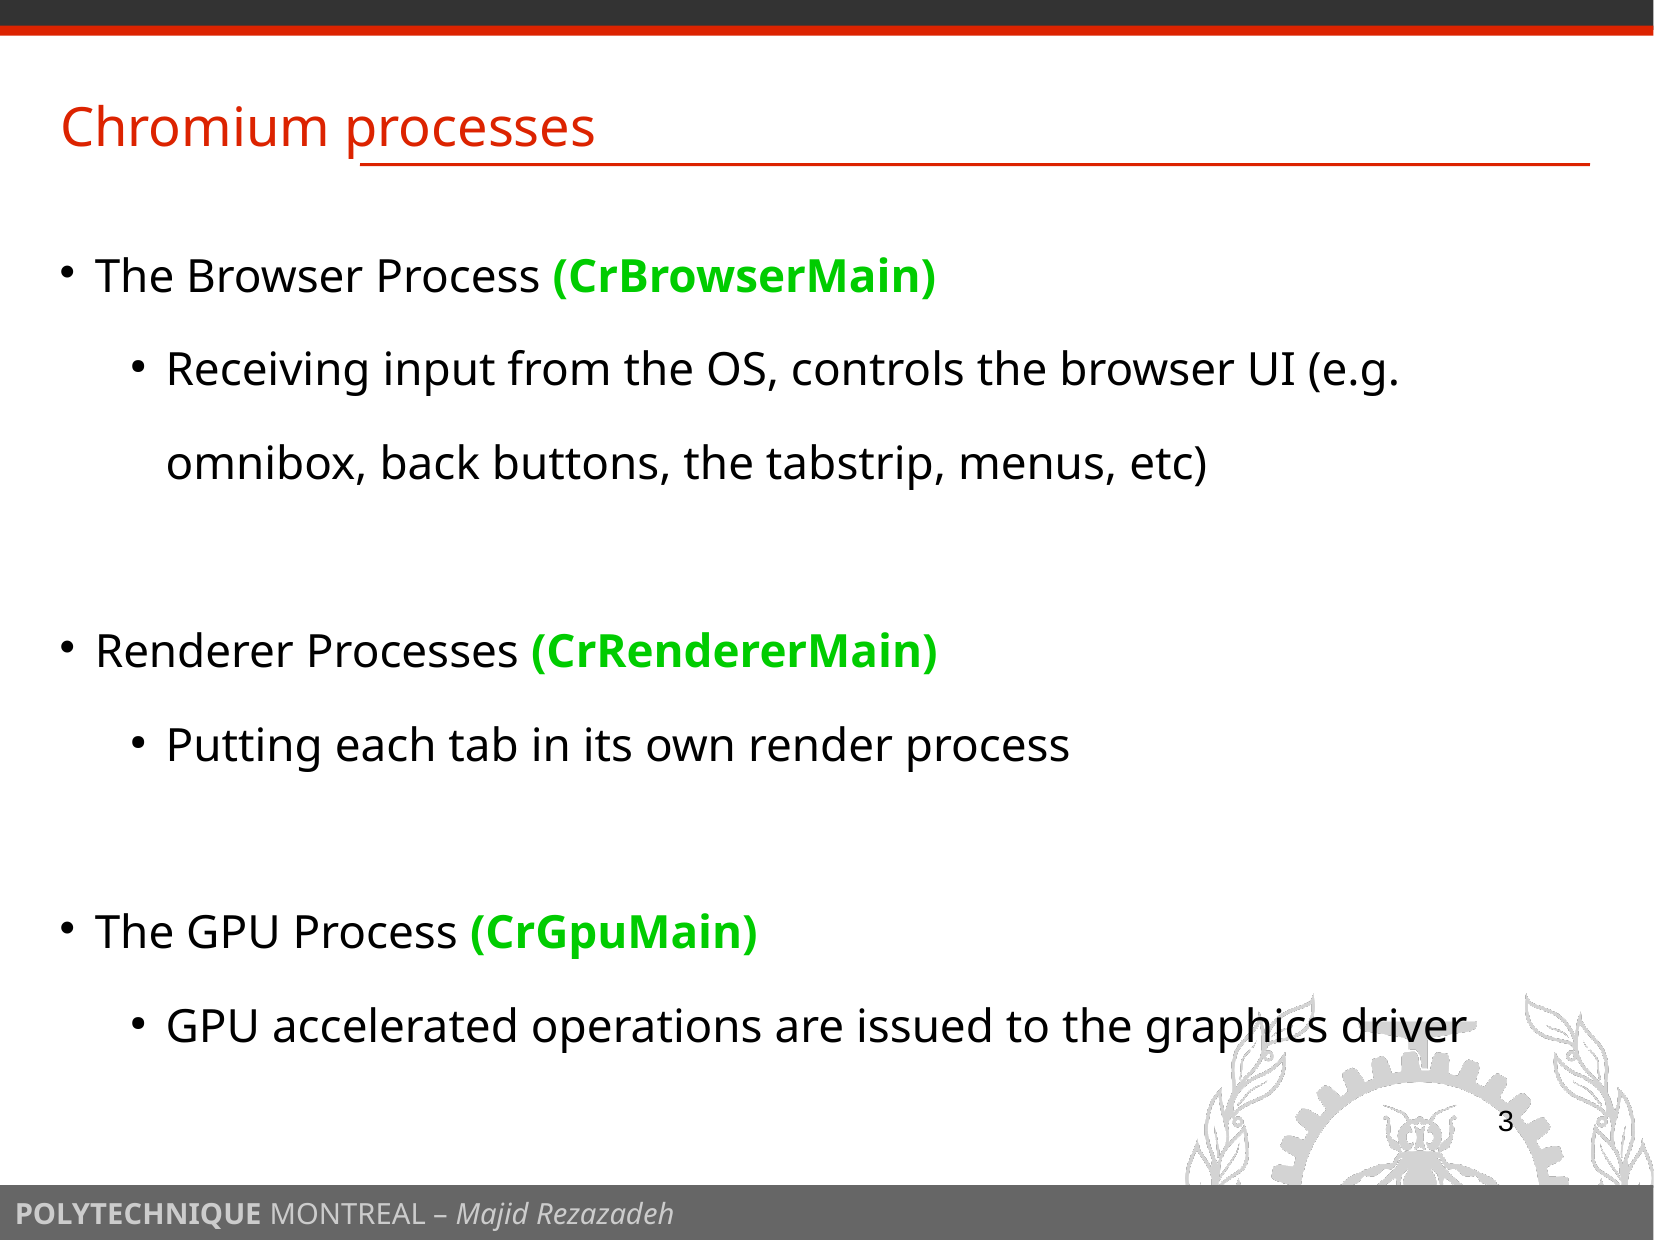

Chromium processes
The Browser Process (CrBrowserMain)
Receiving input from the OS, controls the browser UI (e.g. omnibox, back buttons, the tabstrip, menus, etc)
Renderer Processes (CrRendererMain)
Putting each tab in its own render process
The GPU Process (CrGpuMain)
GPU accelerated operations are issued to the graphics driver
3
POLYTECHNIQUE MONTREAL – Majid Rezazadeh